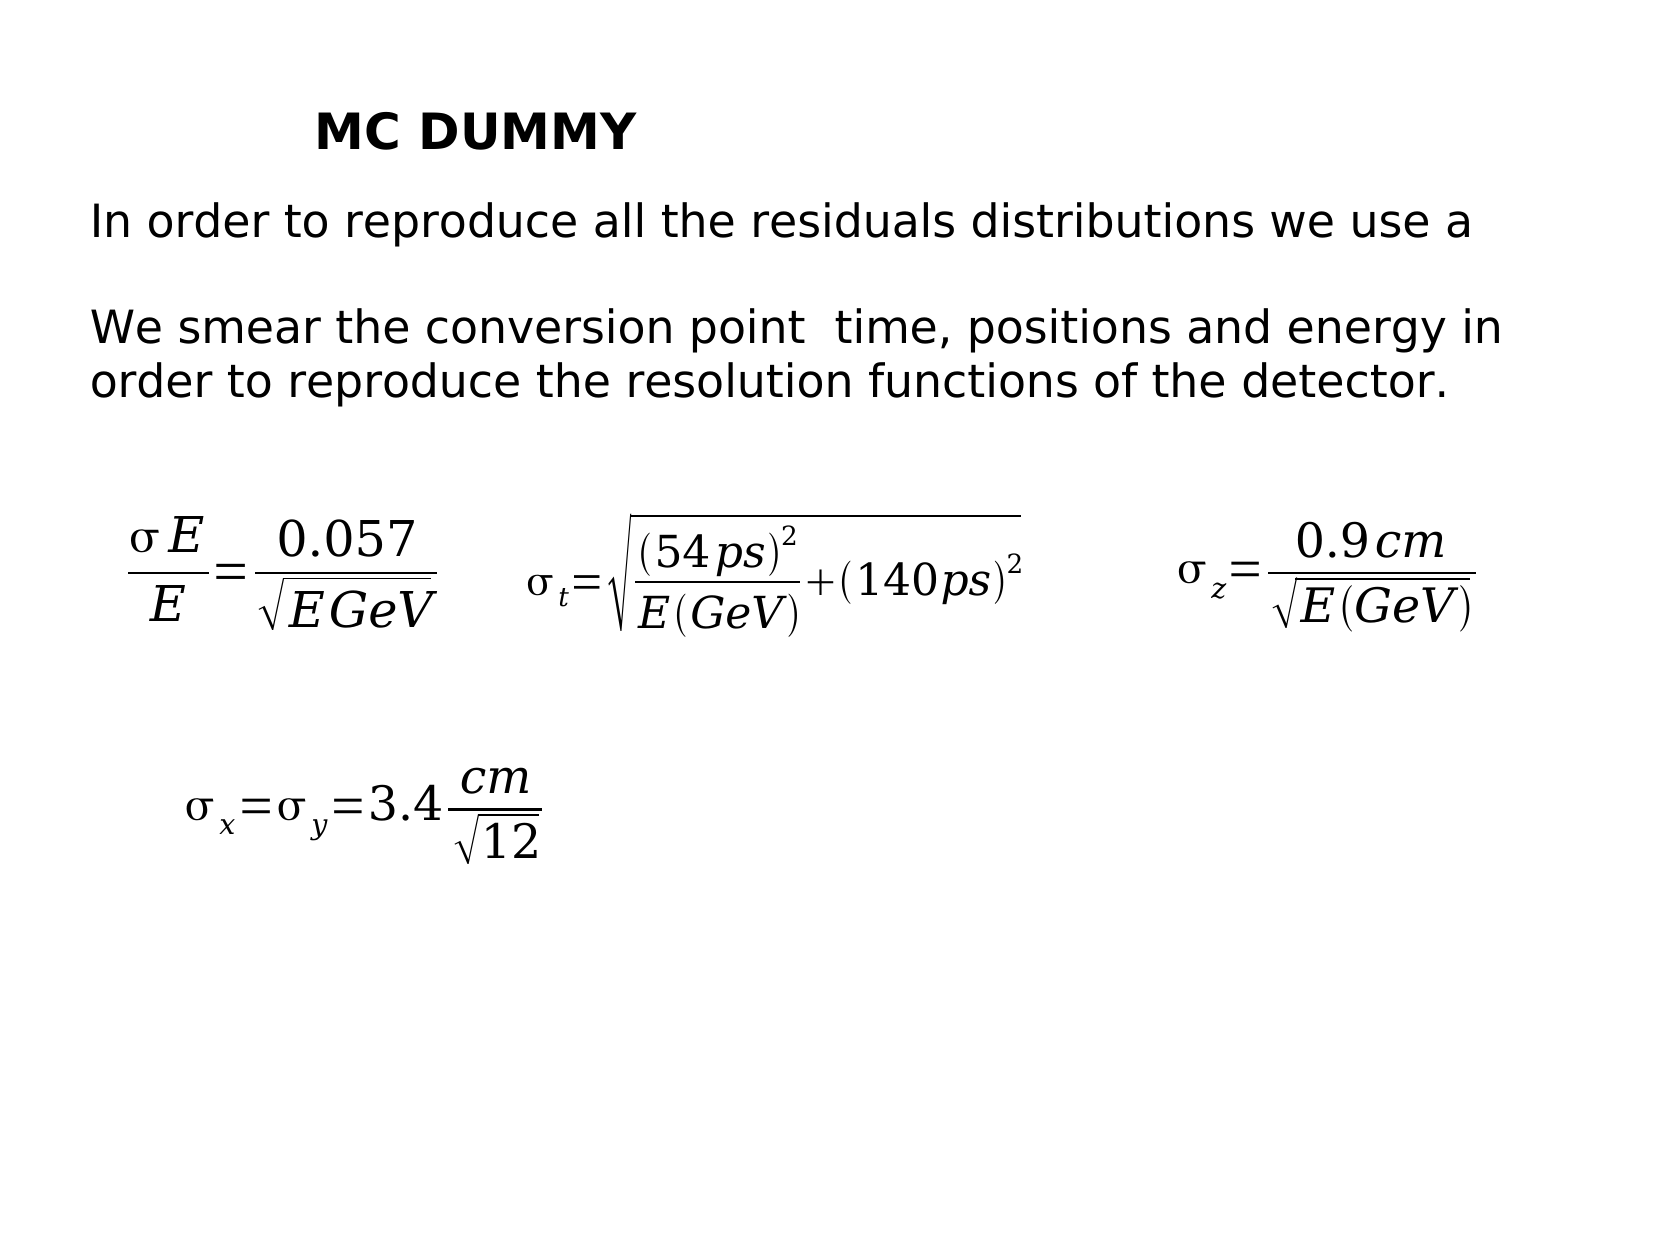

MC DUMMY
In order to reproduce all the residuals distributions we use a
We smear the conversion point time, positions and energy in order to reproduce the resolution functions of the detector.